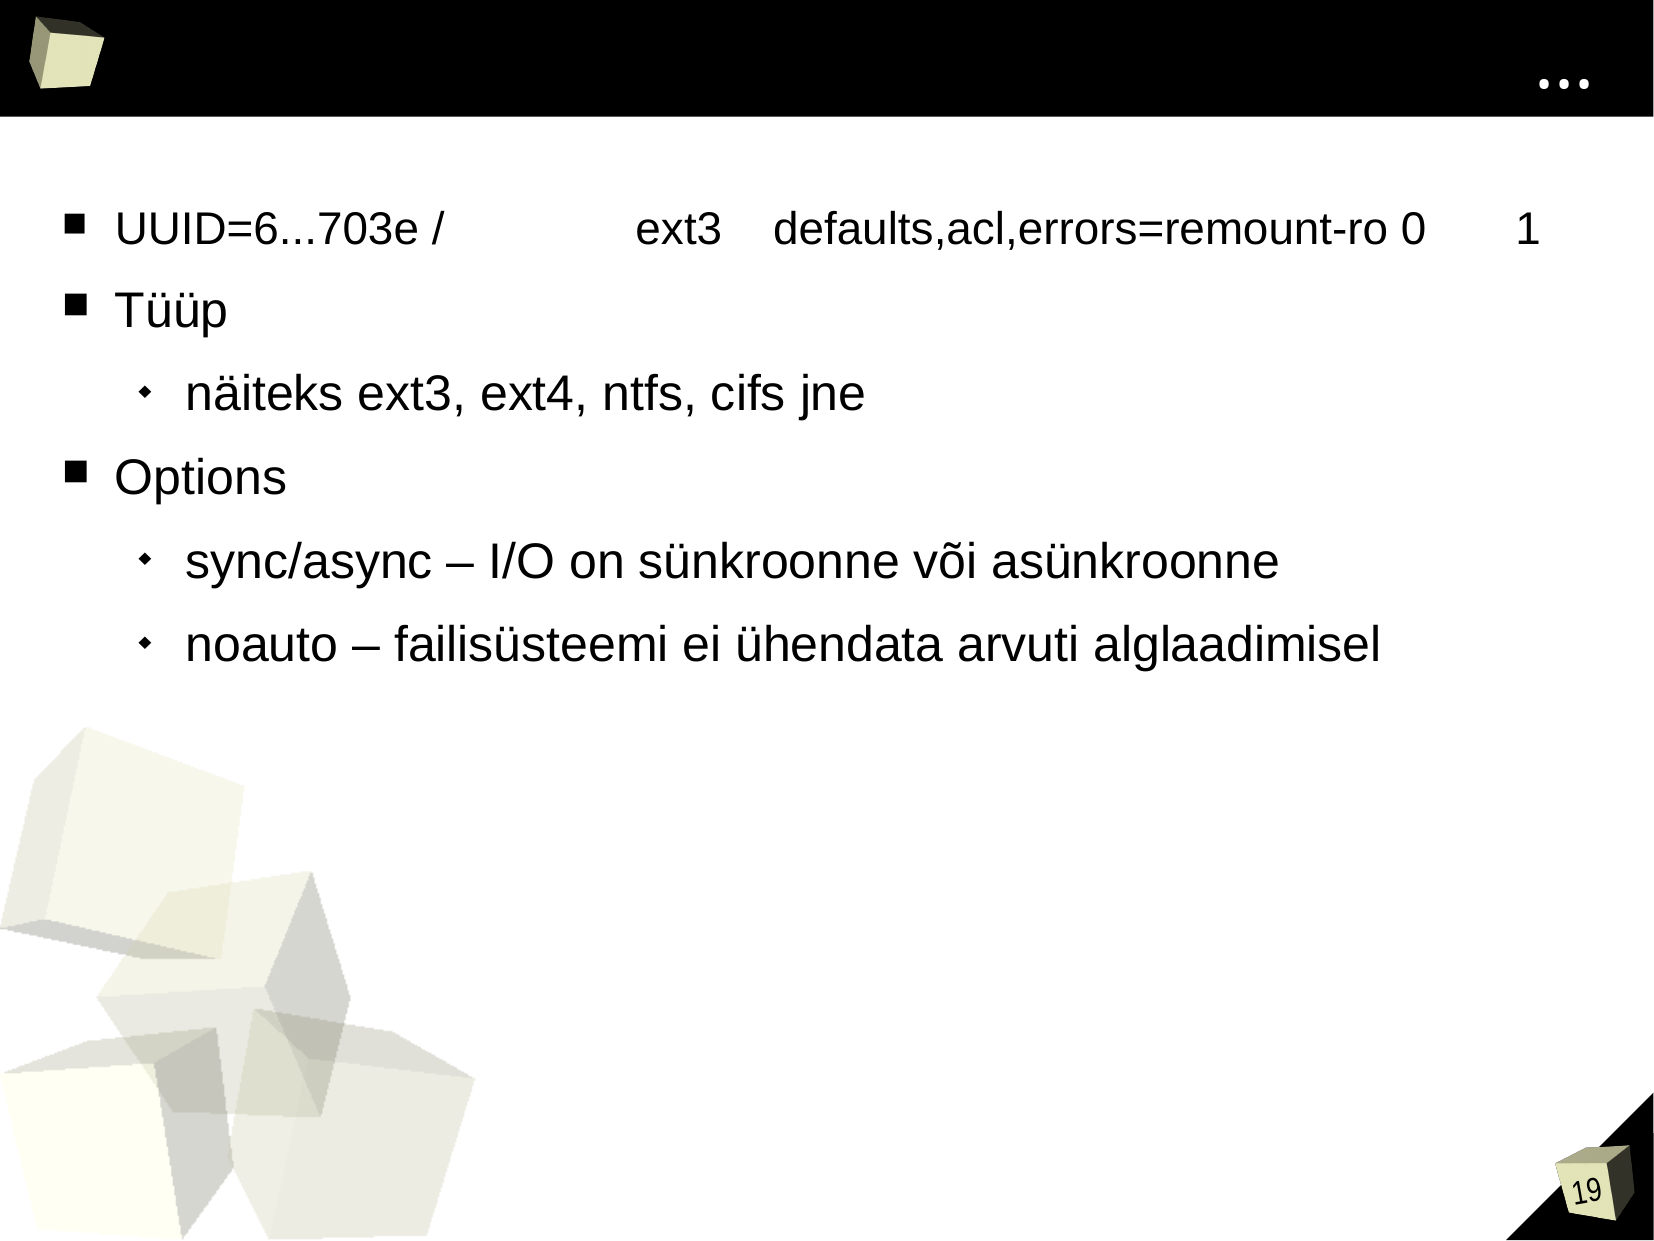

# ...
UUID=6...703e / ext3 defaults,acl,errors=remount-ro 0 1
Tüüp
näiteks ext3, ext4, ntfs, cifs jne
Options
sync/async – I/O on sünkroonne või asünkroonne
noauto – failisüsteemi ei ühendata arvuti alglaadimisel